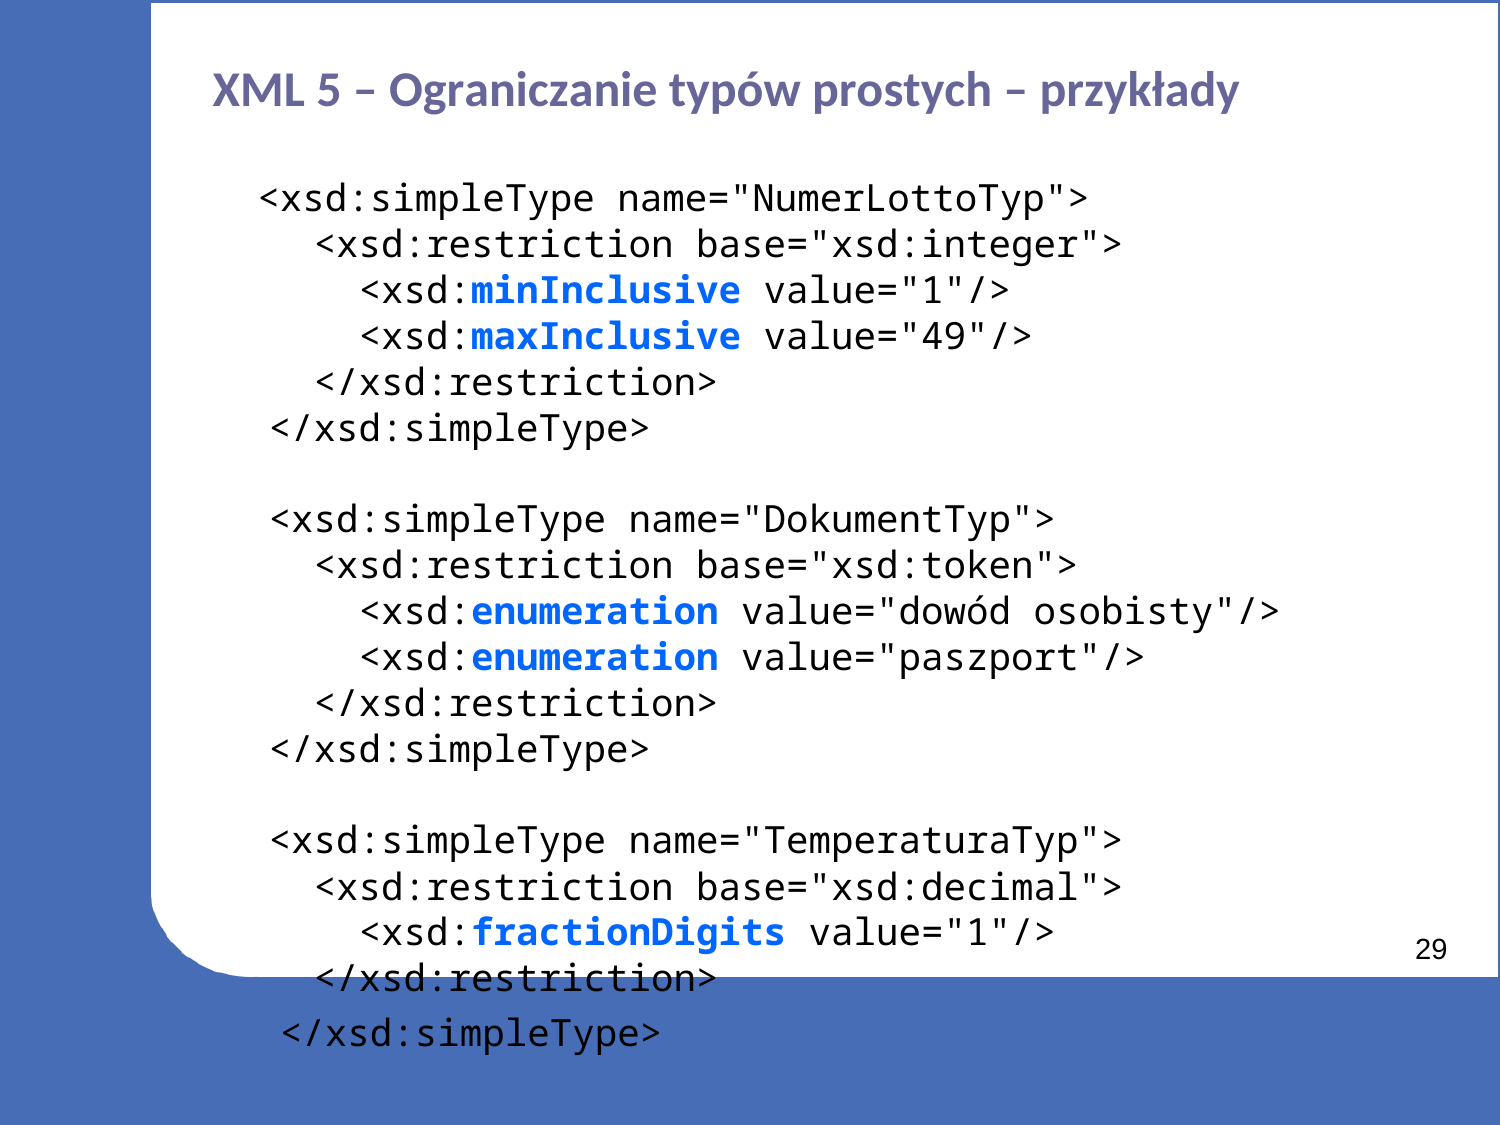

# XML 5 – Ograniczanie typów prostych – przykłady
 <xsd:simpleType name="NumerLottoTyp">
 <xsd:restriction base="xsd:integer">
 <xsd:minInclusive value="1"/>
 <xsd:maxInclusive value="49"/>
 </xsd:restriction>
</xsd:simpleType>
<xsd:simpleType name="DokumentTyp">
 <xsd:restriction base="xsd:token">
 <xsd:enumeration value="dowód osobisty"/>
 <xsd:enumeration value="paszport"/>
 </xsd:restriction>
</xsd:simpleType>
<xsd:simpleType name="TemperaturaTyp">
 <xsd:restriction base="xsd:decimal">
 <xsd:fractionDigits value="1"/>
 </xsd:restriction>
 </xsd:simpleType>
29